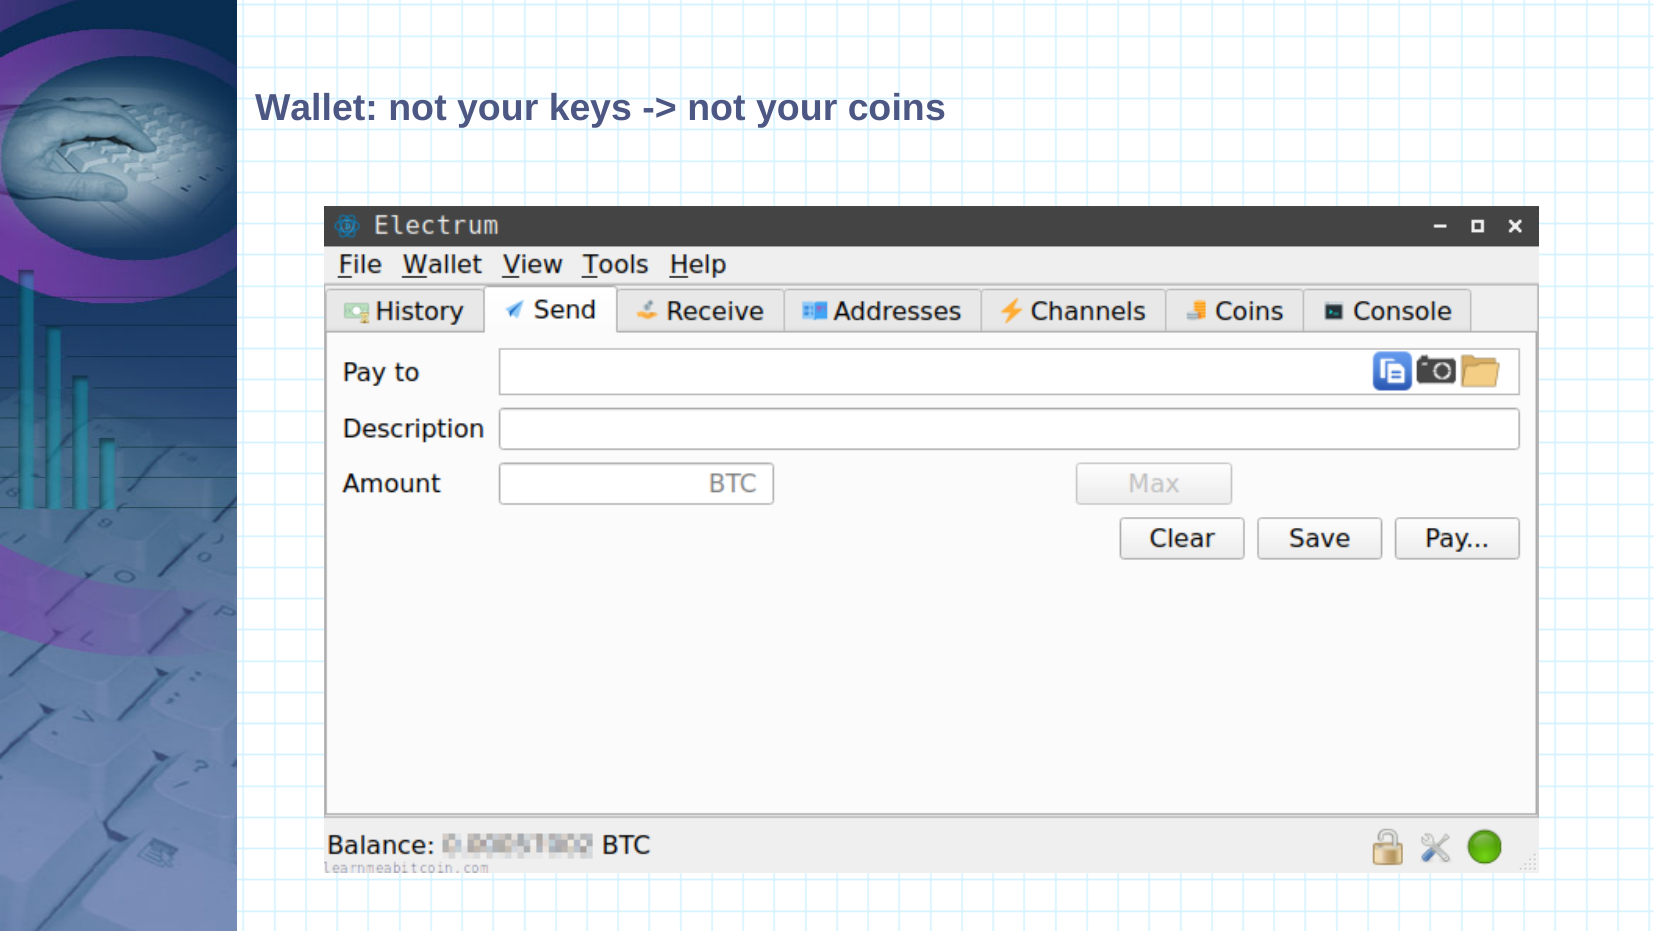

# Wallet: not your keys -> not your coins